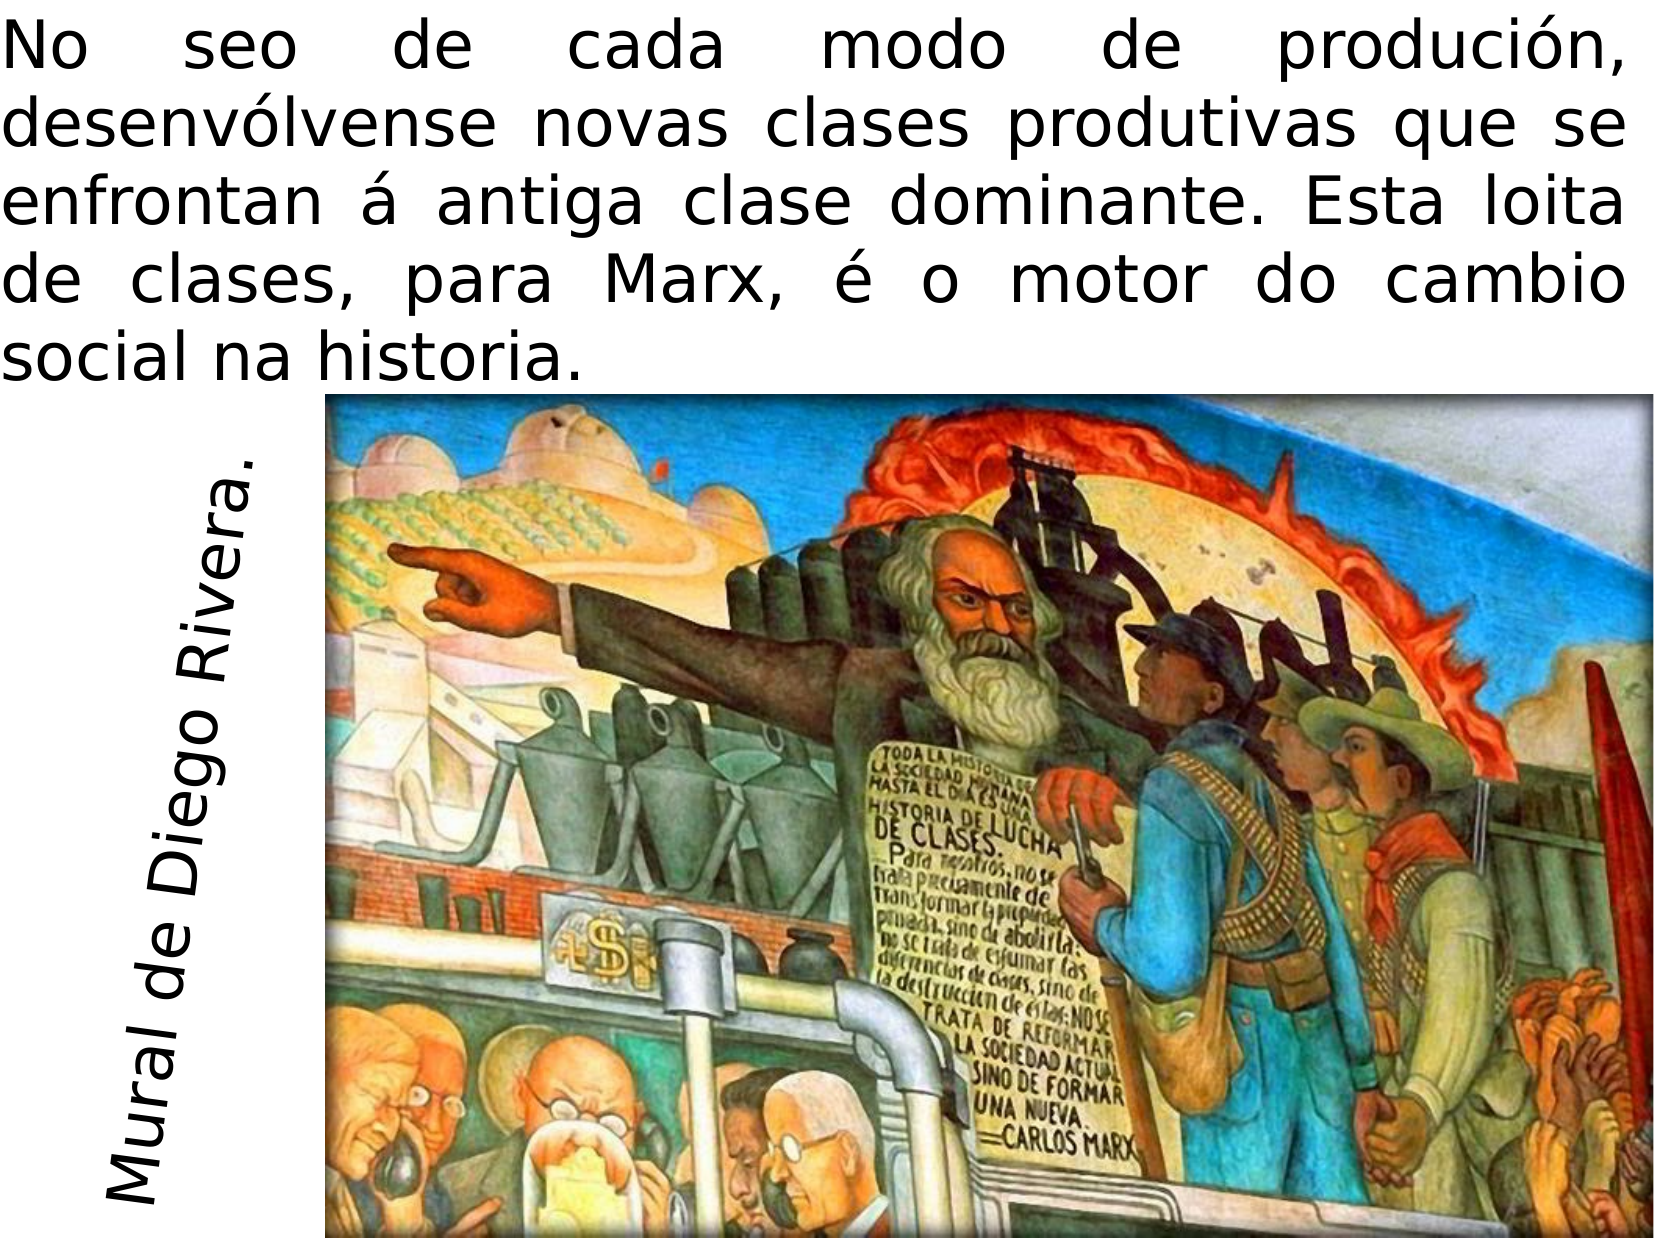

# No seo de cada modo de produción, desenvólvense novas clases produtivas que se enfrontan á antiga clase dominante. Esta loita de clases, para Marx, é o motor do cambio social na historia.
Mural de Diego Rivera.